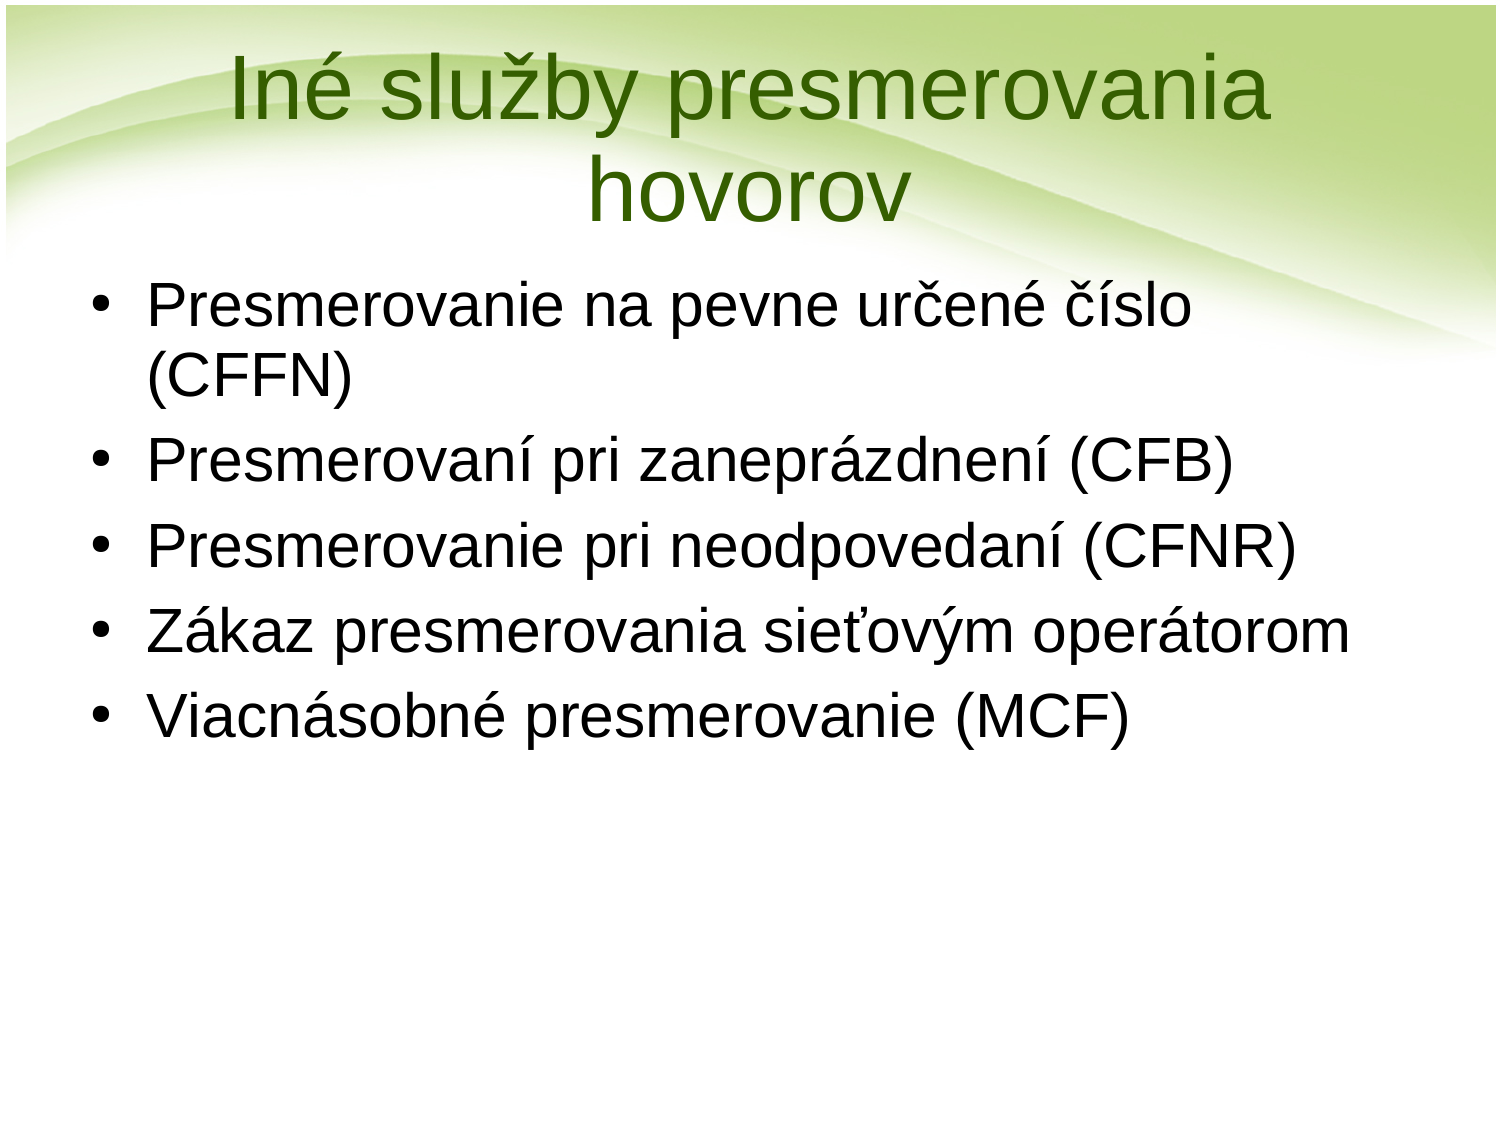

# Iné služby presmerovania hovorov
Presmerovanie na pevne určené číslo (CFFN)
Presmerovaní pri zaneprázdnení (CFB)
Presmerovanie pri neodpovedaní (CFNR)
Zákaz presmerovania sieťovým operátorom
Viacnásobné presmerovanie (MCF)